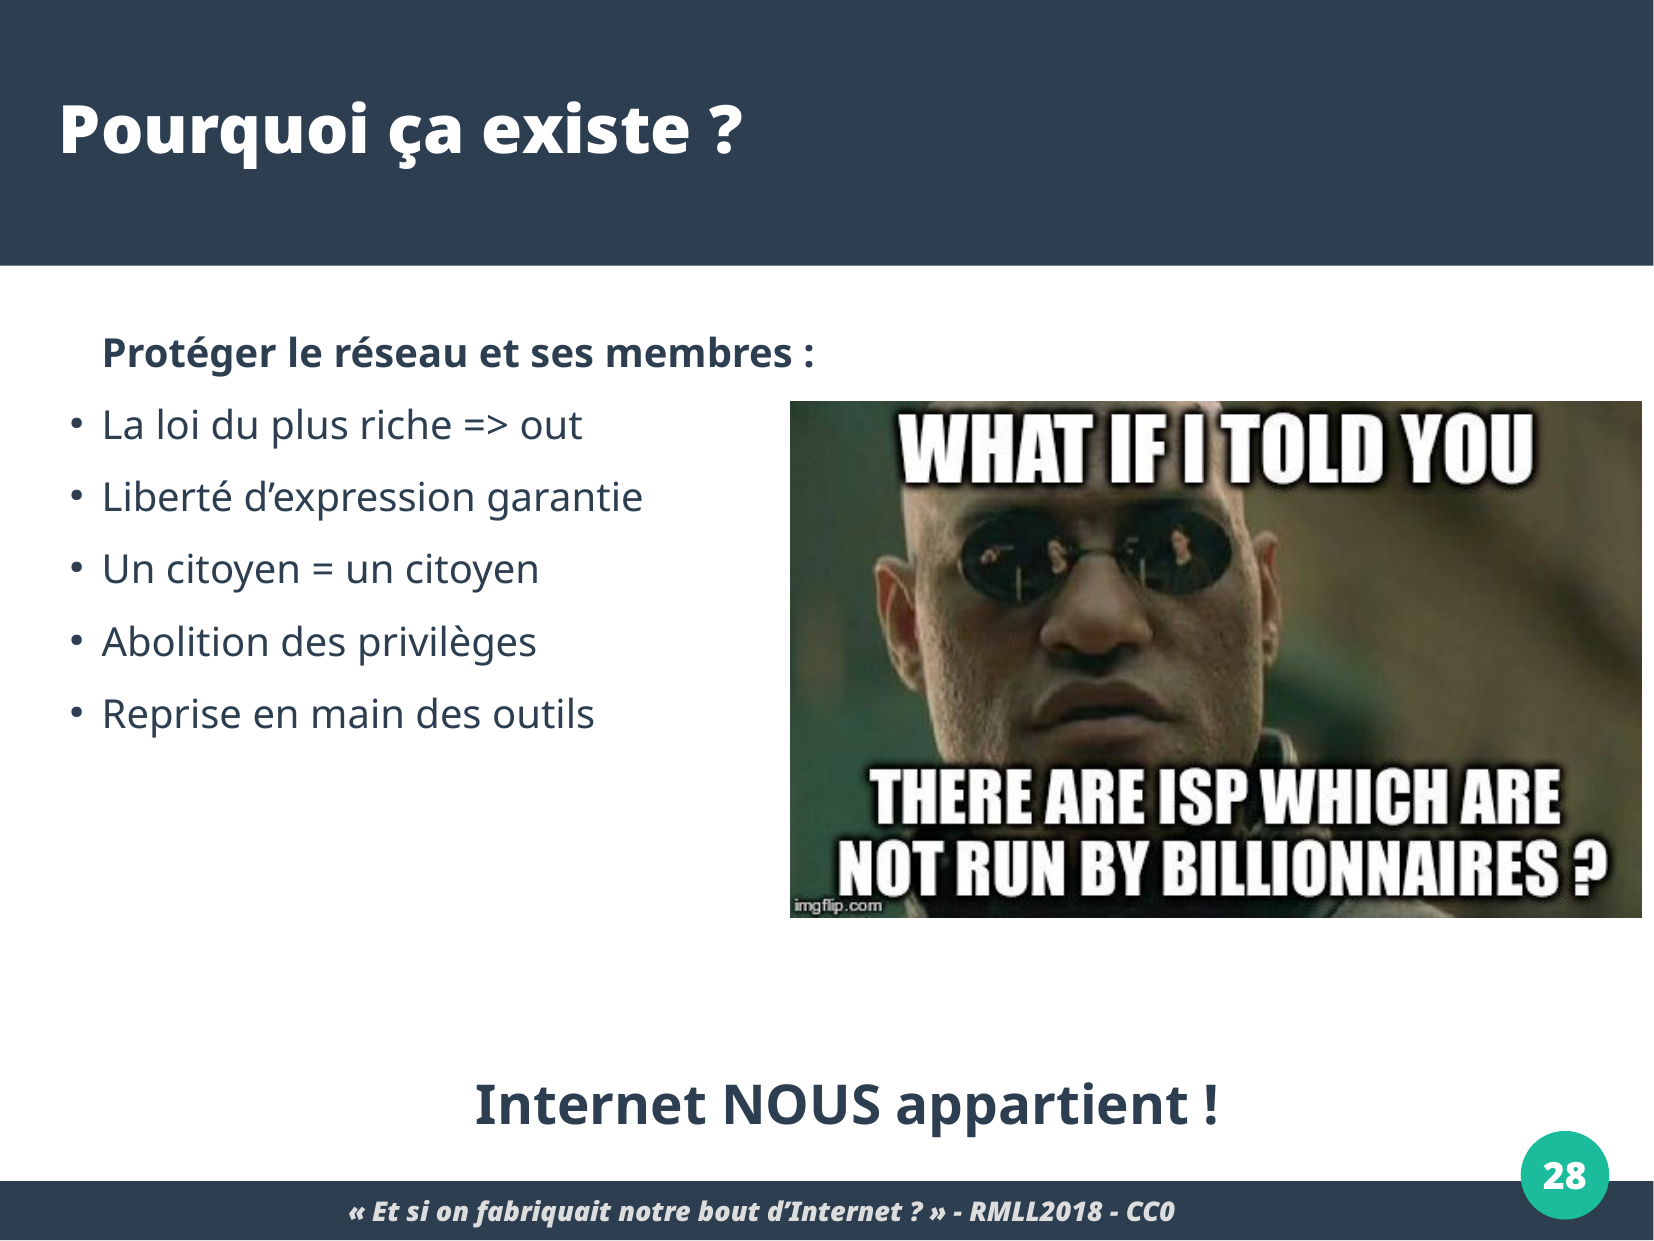

# Pourquoi ça existe ?
Protéger le réseau et ses membres :
La loi du plus riche => out
Liberté d’expression garantie
Un citoyen = un citoyen
Abolition des privilèges
Reprise en main des outils
Internet NOUS appartient !
28
« Et si on fabriquait notre bout d’Internet ? » - RMLL2018 - CC0